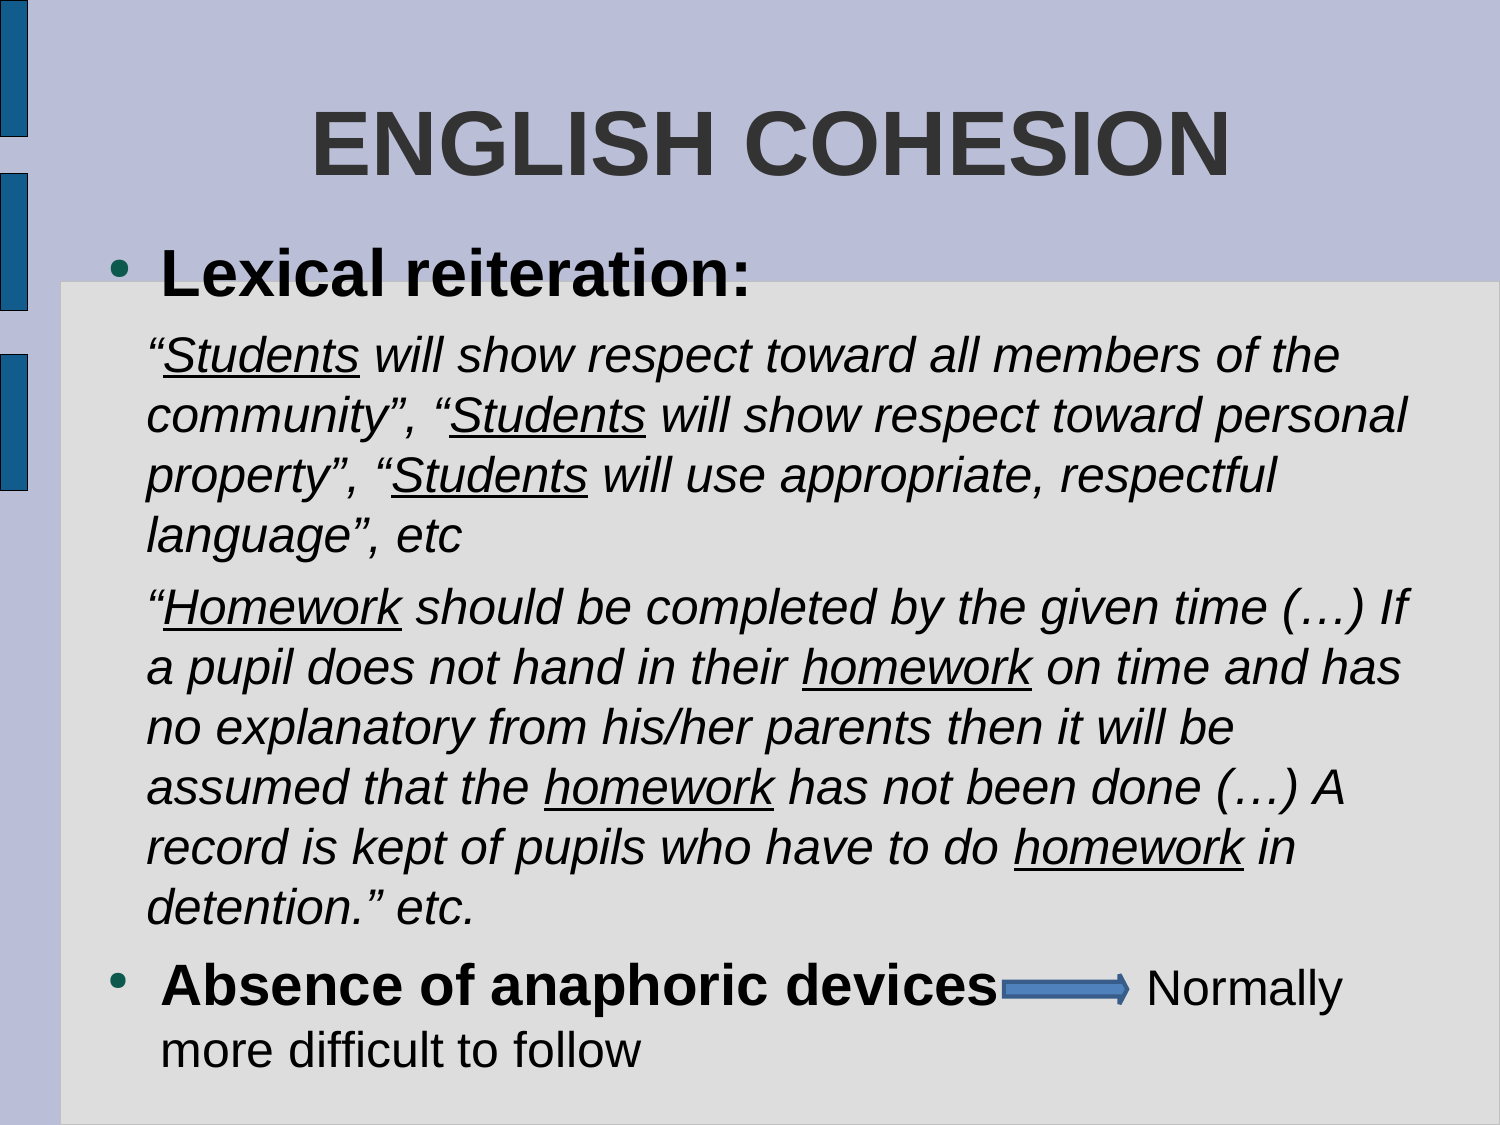

# ENGLISH COHESION
Lexical reiteration:
	“Students will show respect toward all members of the community”, “Students will show respect toward personal property”, “Students will use appropriate, respectful language”, etc
	“Homework should be completed by the given time (…) If a pupil does not hand in their homework on time and has no explanatory from his/her parents then it will be assumed that the homework has not been done (…) A record is kept of pupils who have to do homework in detention.” etc.
Absence of anaphoric devices Normally more difficult to follow